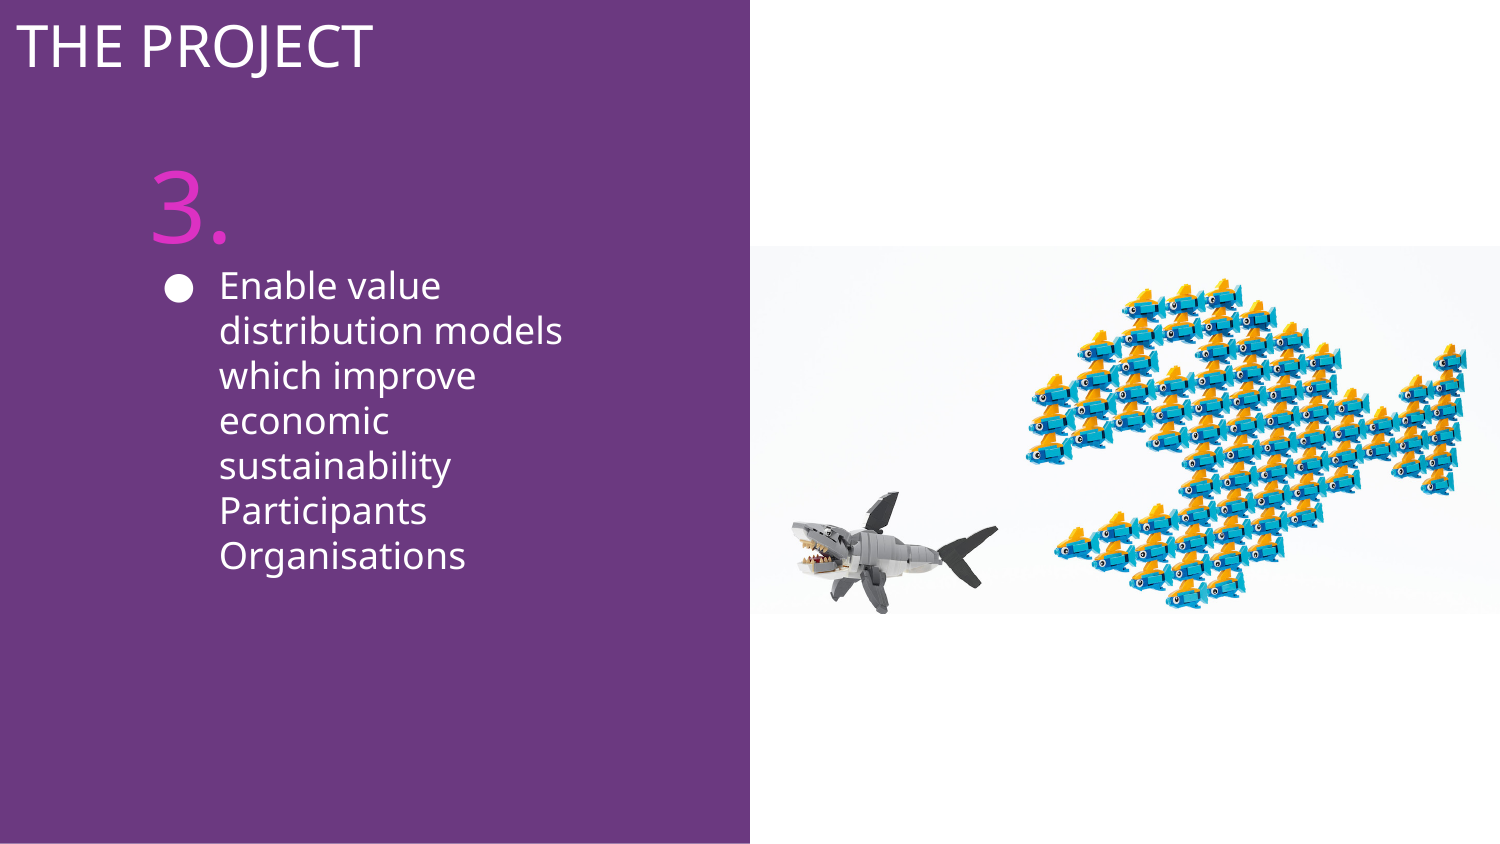

THE PROJECT
3.
# Enable value distribution models which improve economic sustainability Participants Organisations